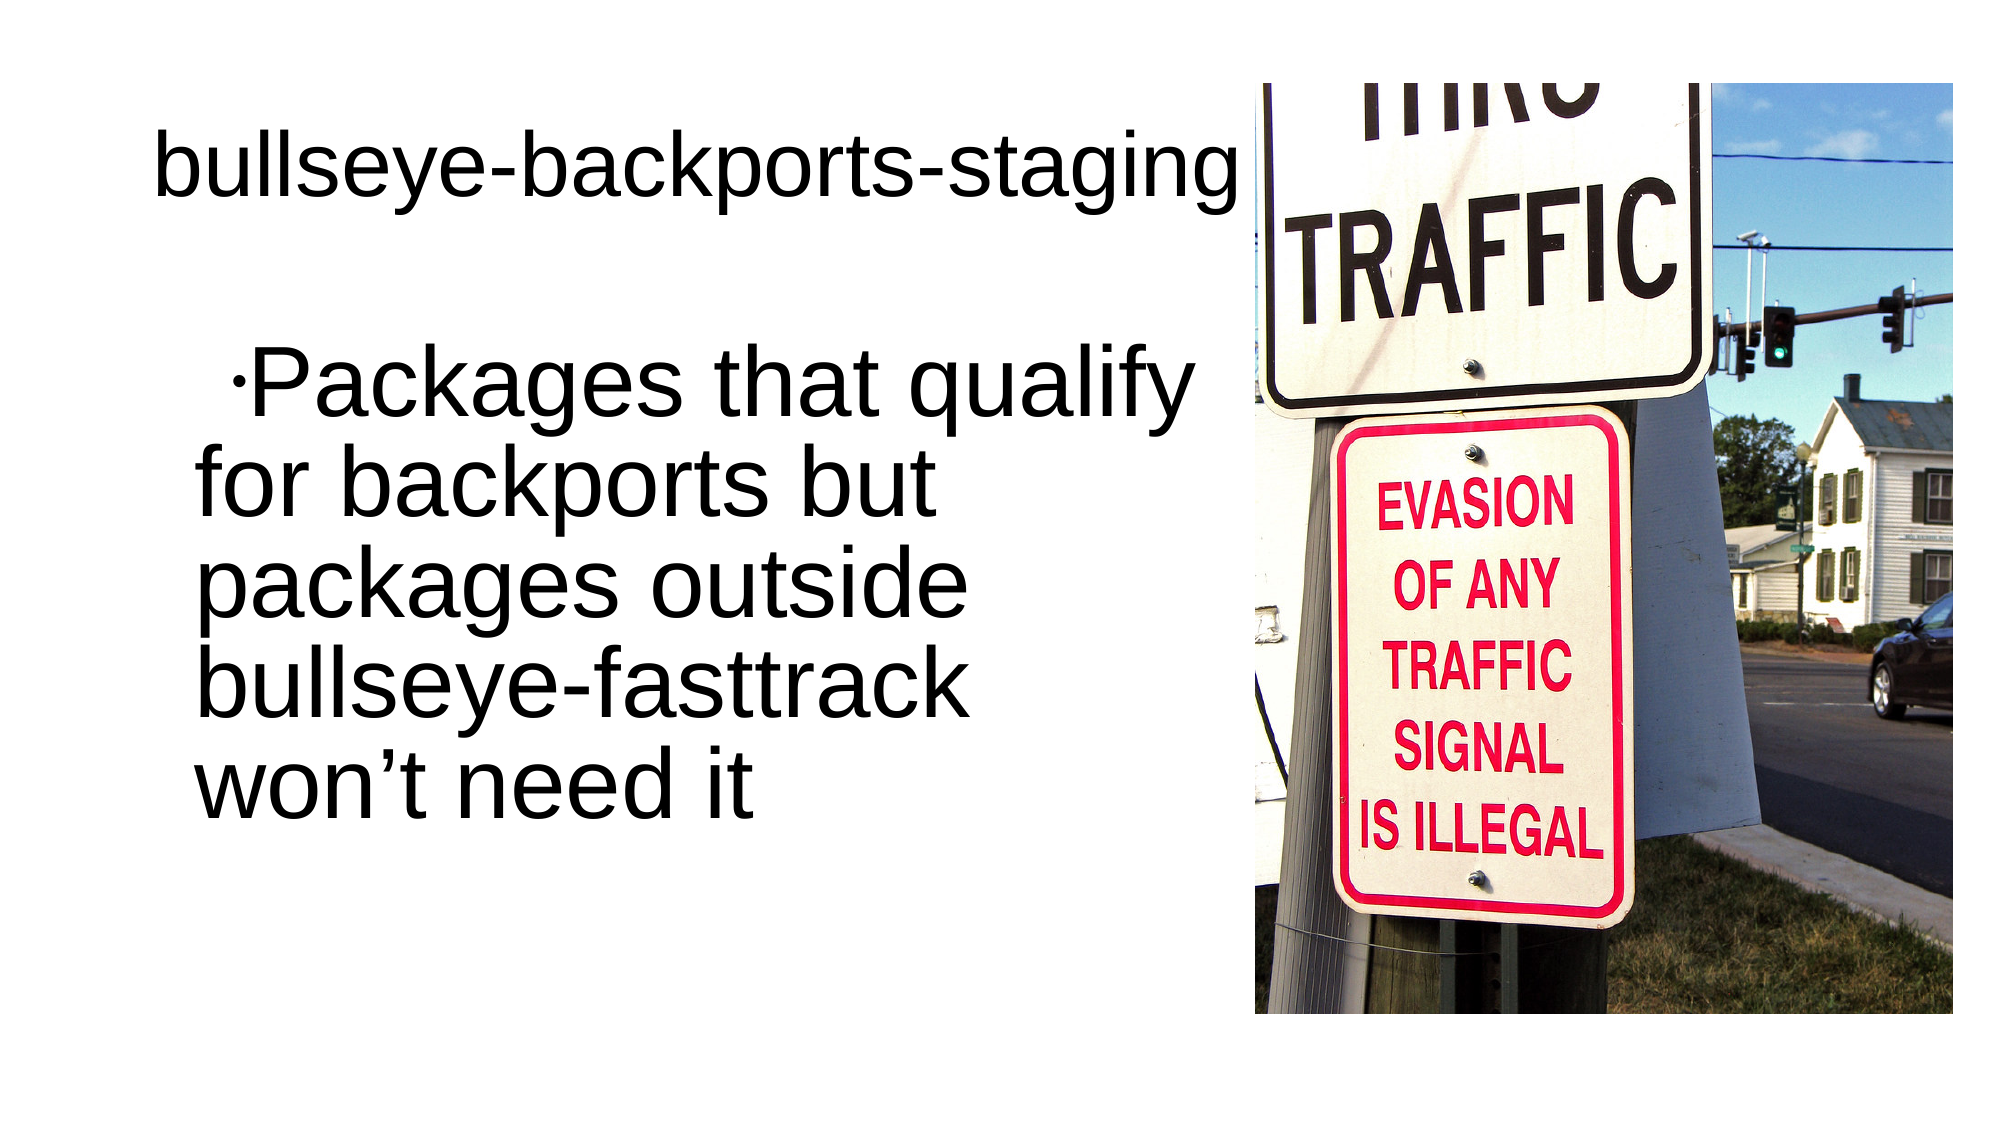

# bullseye-backports-staging
Packages that qualify for backports but packages outside bullseye-fasttrack won’t need it